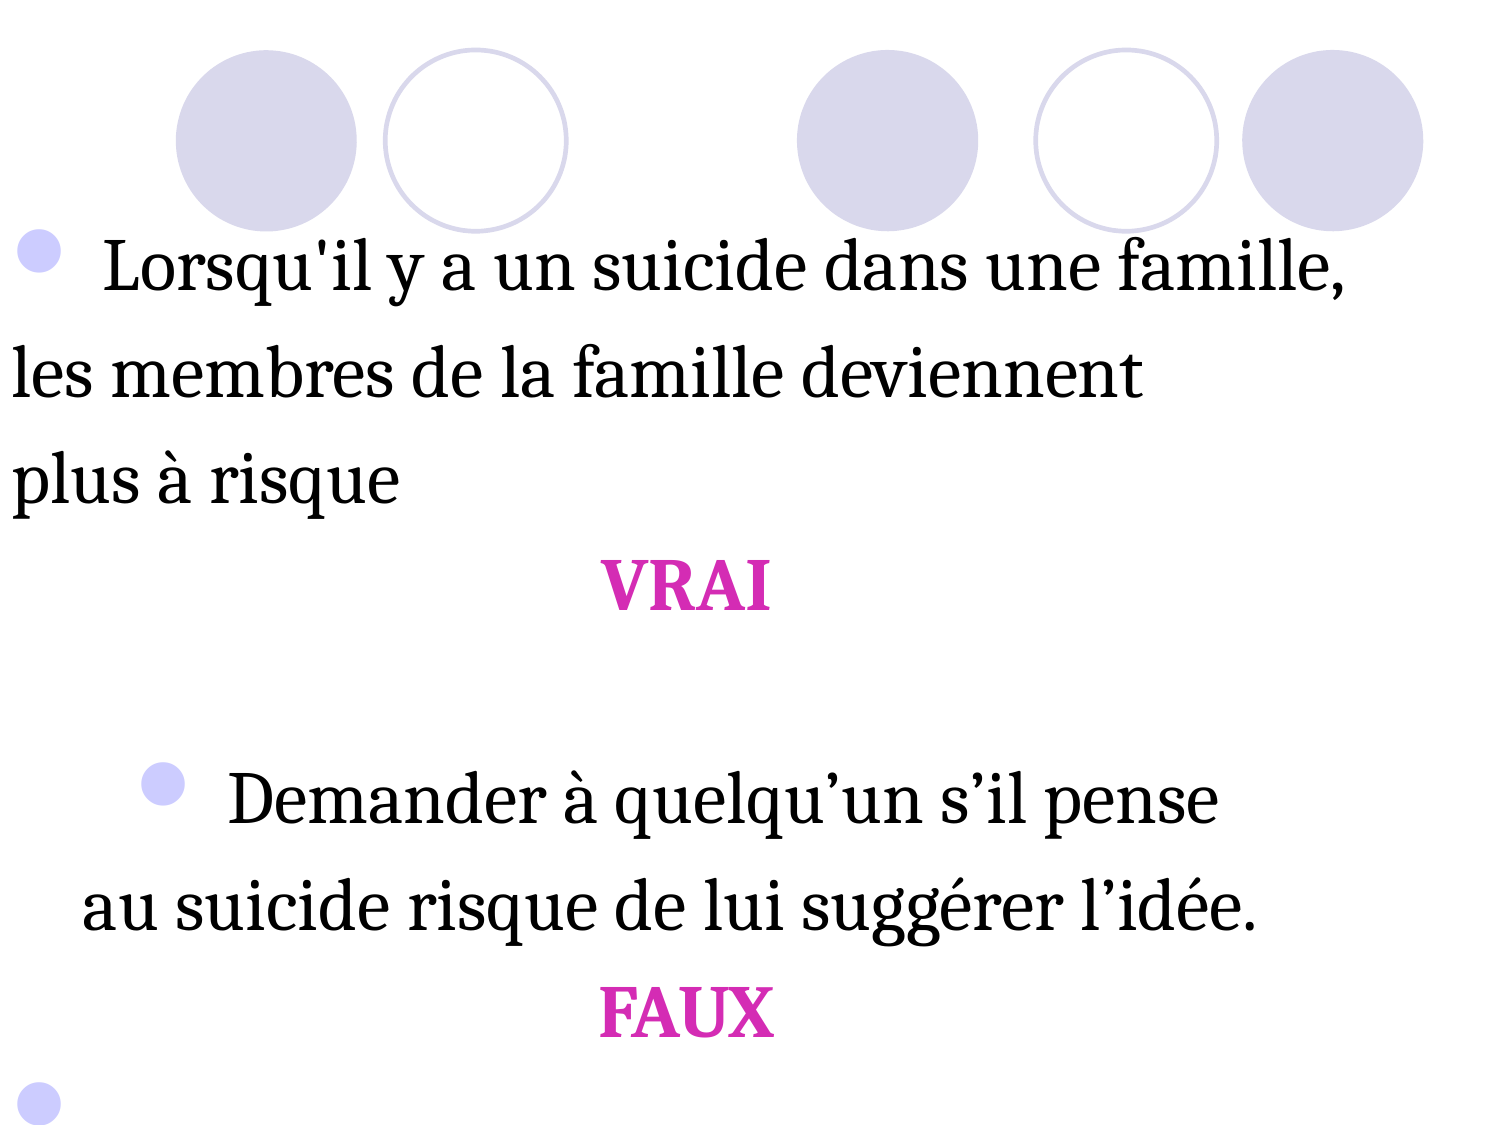

Lorsqu'il y a un suicide dans une famille,
les membres de la famille deviennent
plus à risque
VRAI
 Demander à quelqu’un s’il pense
au suicide risque de lui suggérer l’idée.
FAUX